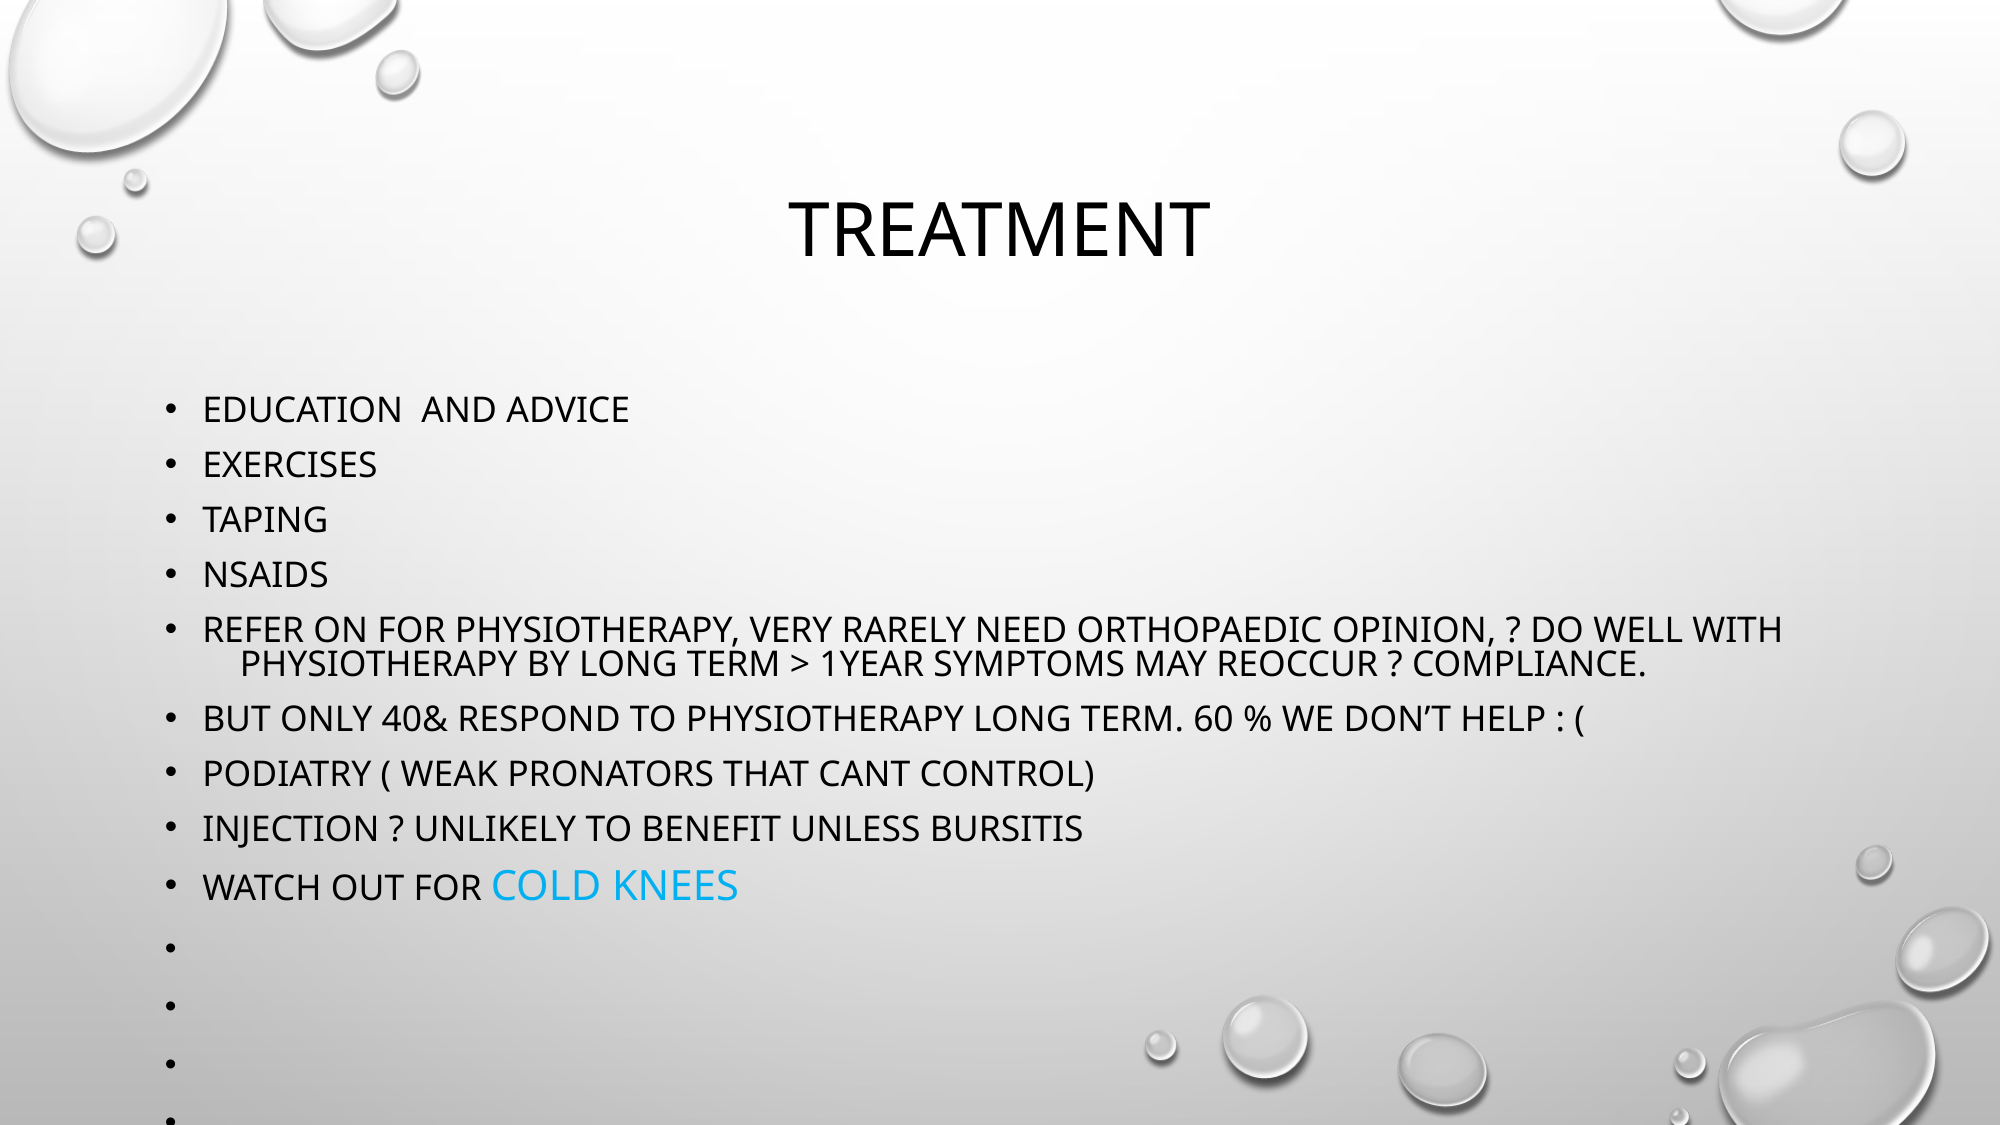

# treatment
Education and advice
Exercises
Taping
Nsaids
Refer on for physiotherapy, very rarely need orthopaedic opinion, ? do well with physiotherapy by long term > 1year symptoms may reoccur ? Compliance.
But only 40& respond to physiotherapy long term. 60 % we don’t help : (
Podiatry ( weak pronators that cant control)
Injection ? Unlikely to benefit unless bursitis
Watch out for cold knees